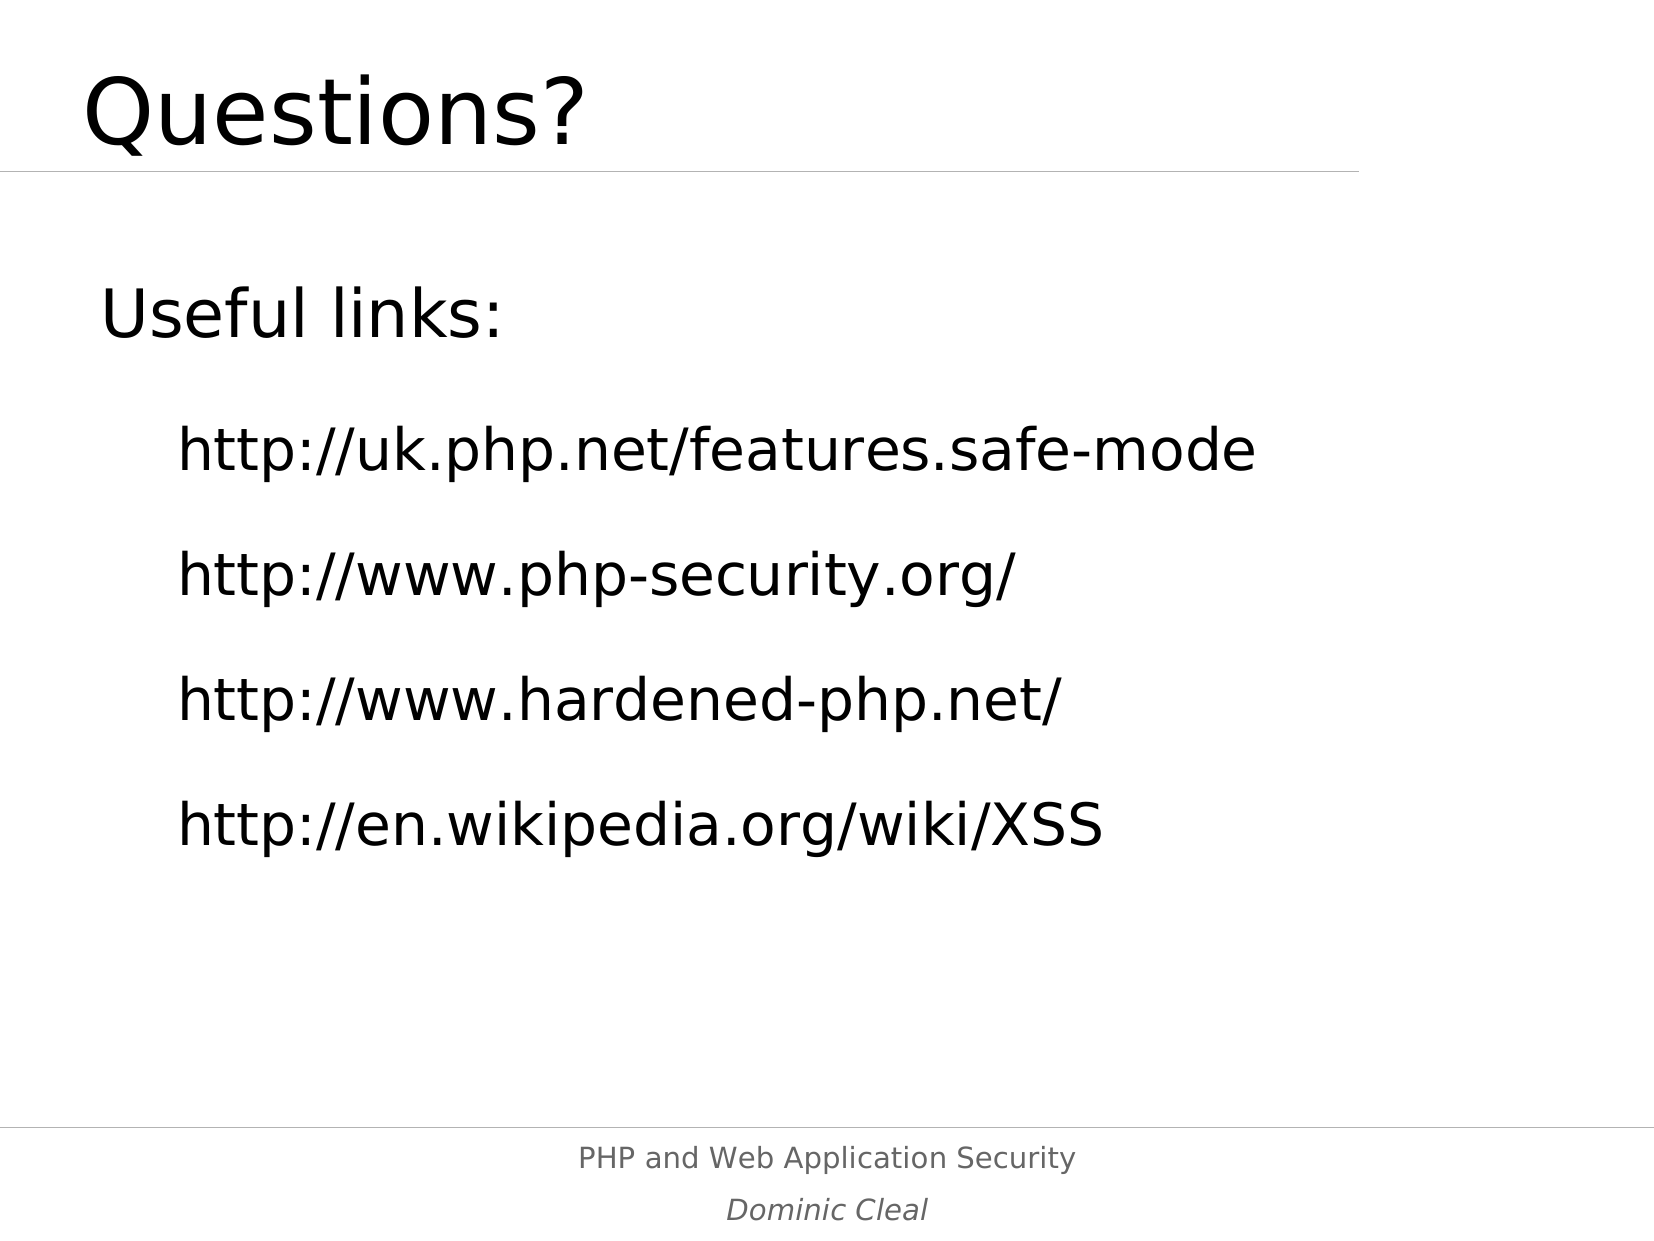

# Questions?
Useful links:
http://uk.php.net/features.safe-mode
http://www.php-security.org/
http://www.hardened-php.net/
http://en.wikipedia.org/wiki/XSS
PHP and Web Application Security